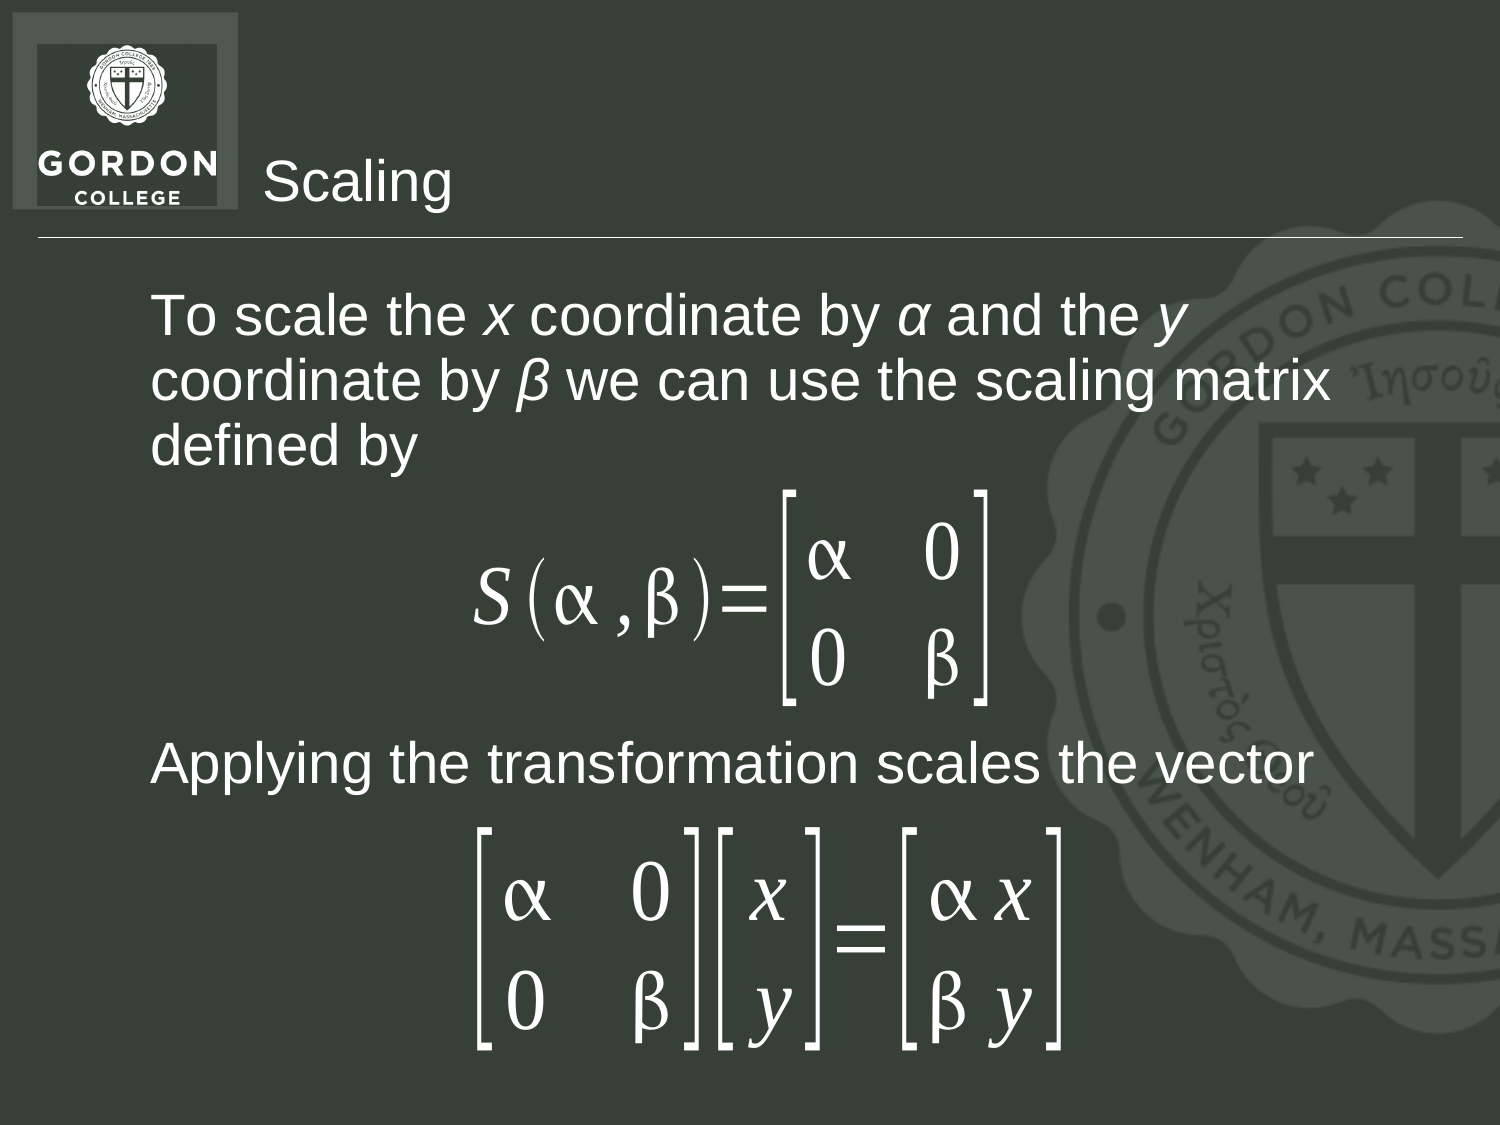

# Scaling
To scale the x coordinate by α and the y coordinate by β we can use the scaling matrix defined by
Applying the transformation scales the vector